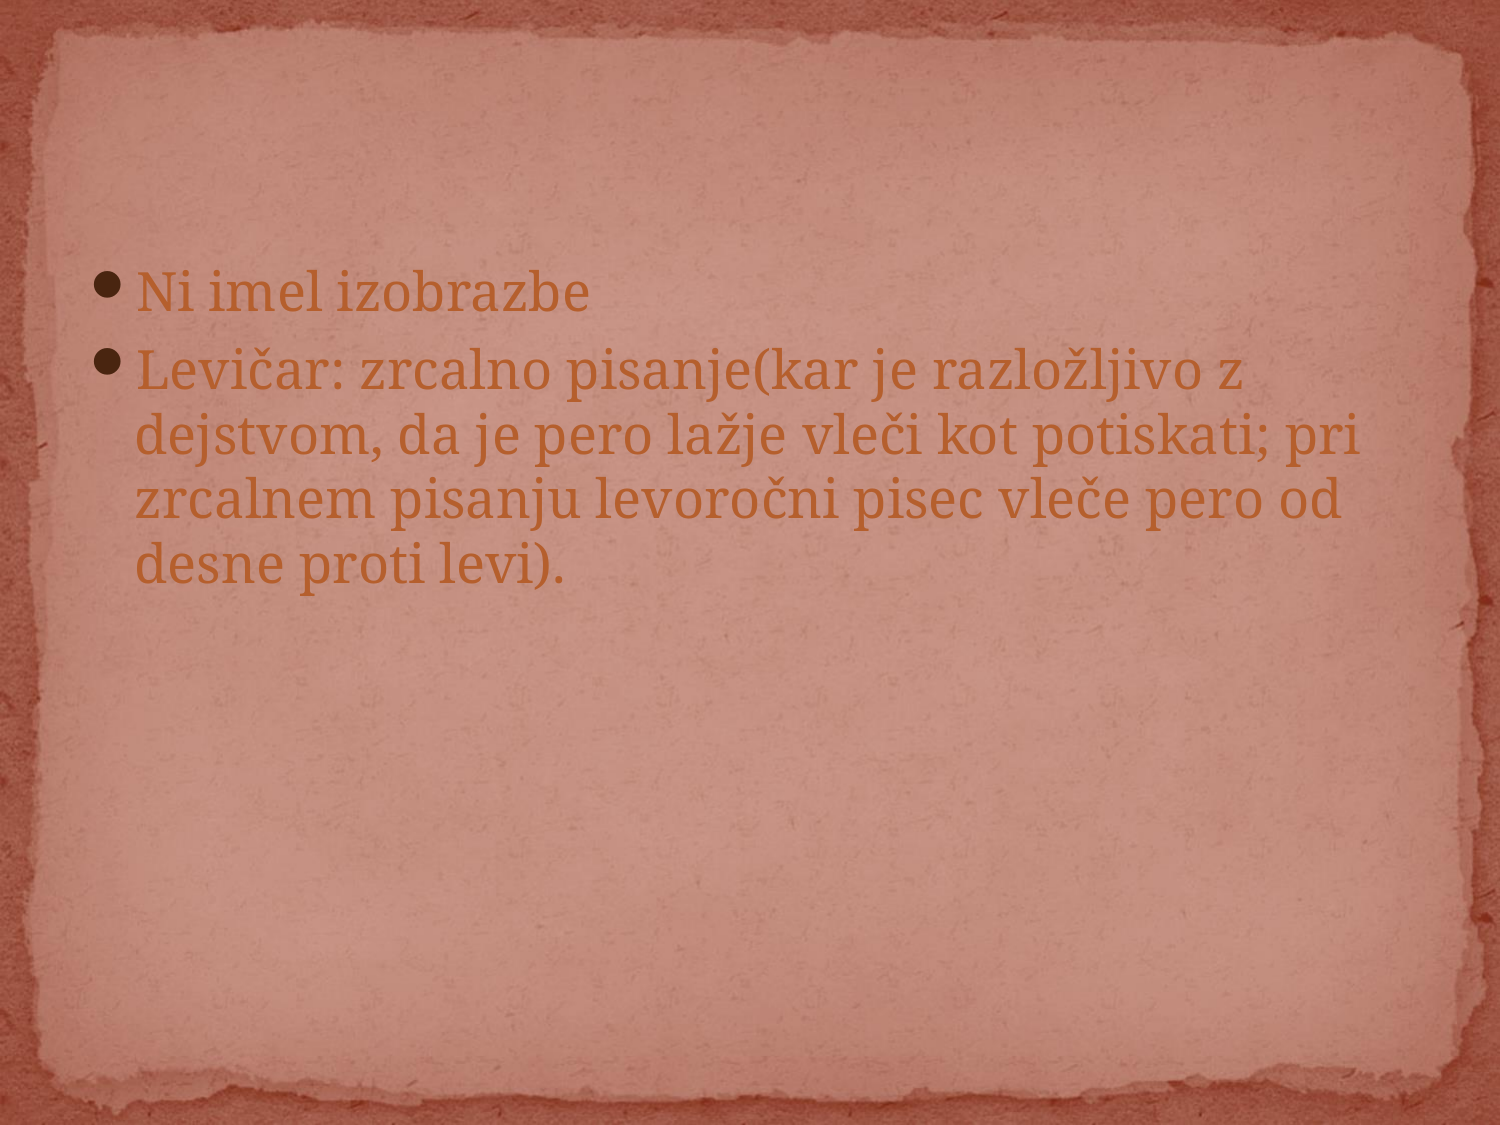

# Ni imel izobrazbe
Levičar: zrcalno pisanje(kar je razložljivo z dejstvom, da je pero lažje vleči kot potiskati; pri zrcalnem pisanju levoročni pisec vleče pero od desne proti levi).